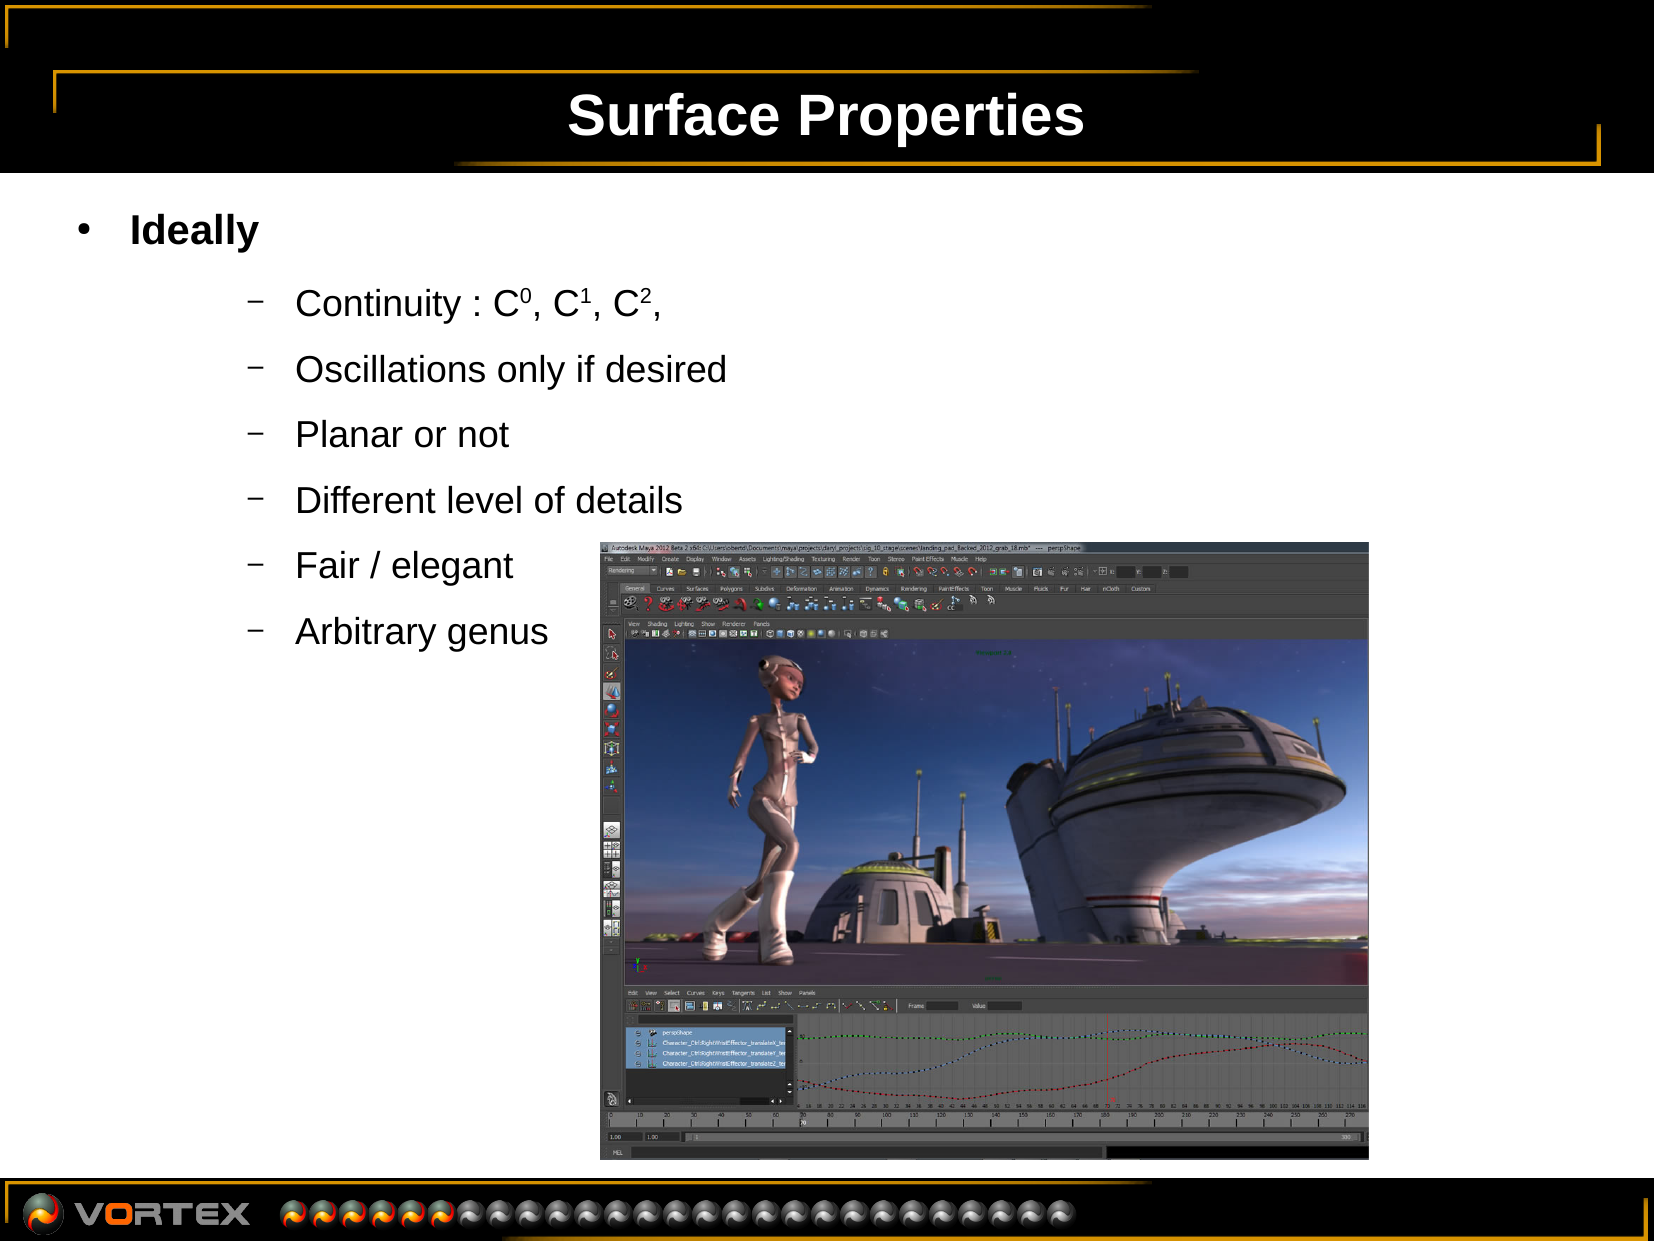

Surface Properties
# Ideally
Continuity : C0, C1, C2,
Oscillations only if desired
Planar or not
Different level of details
Fair / elegant
Arbitrary genus